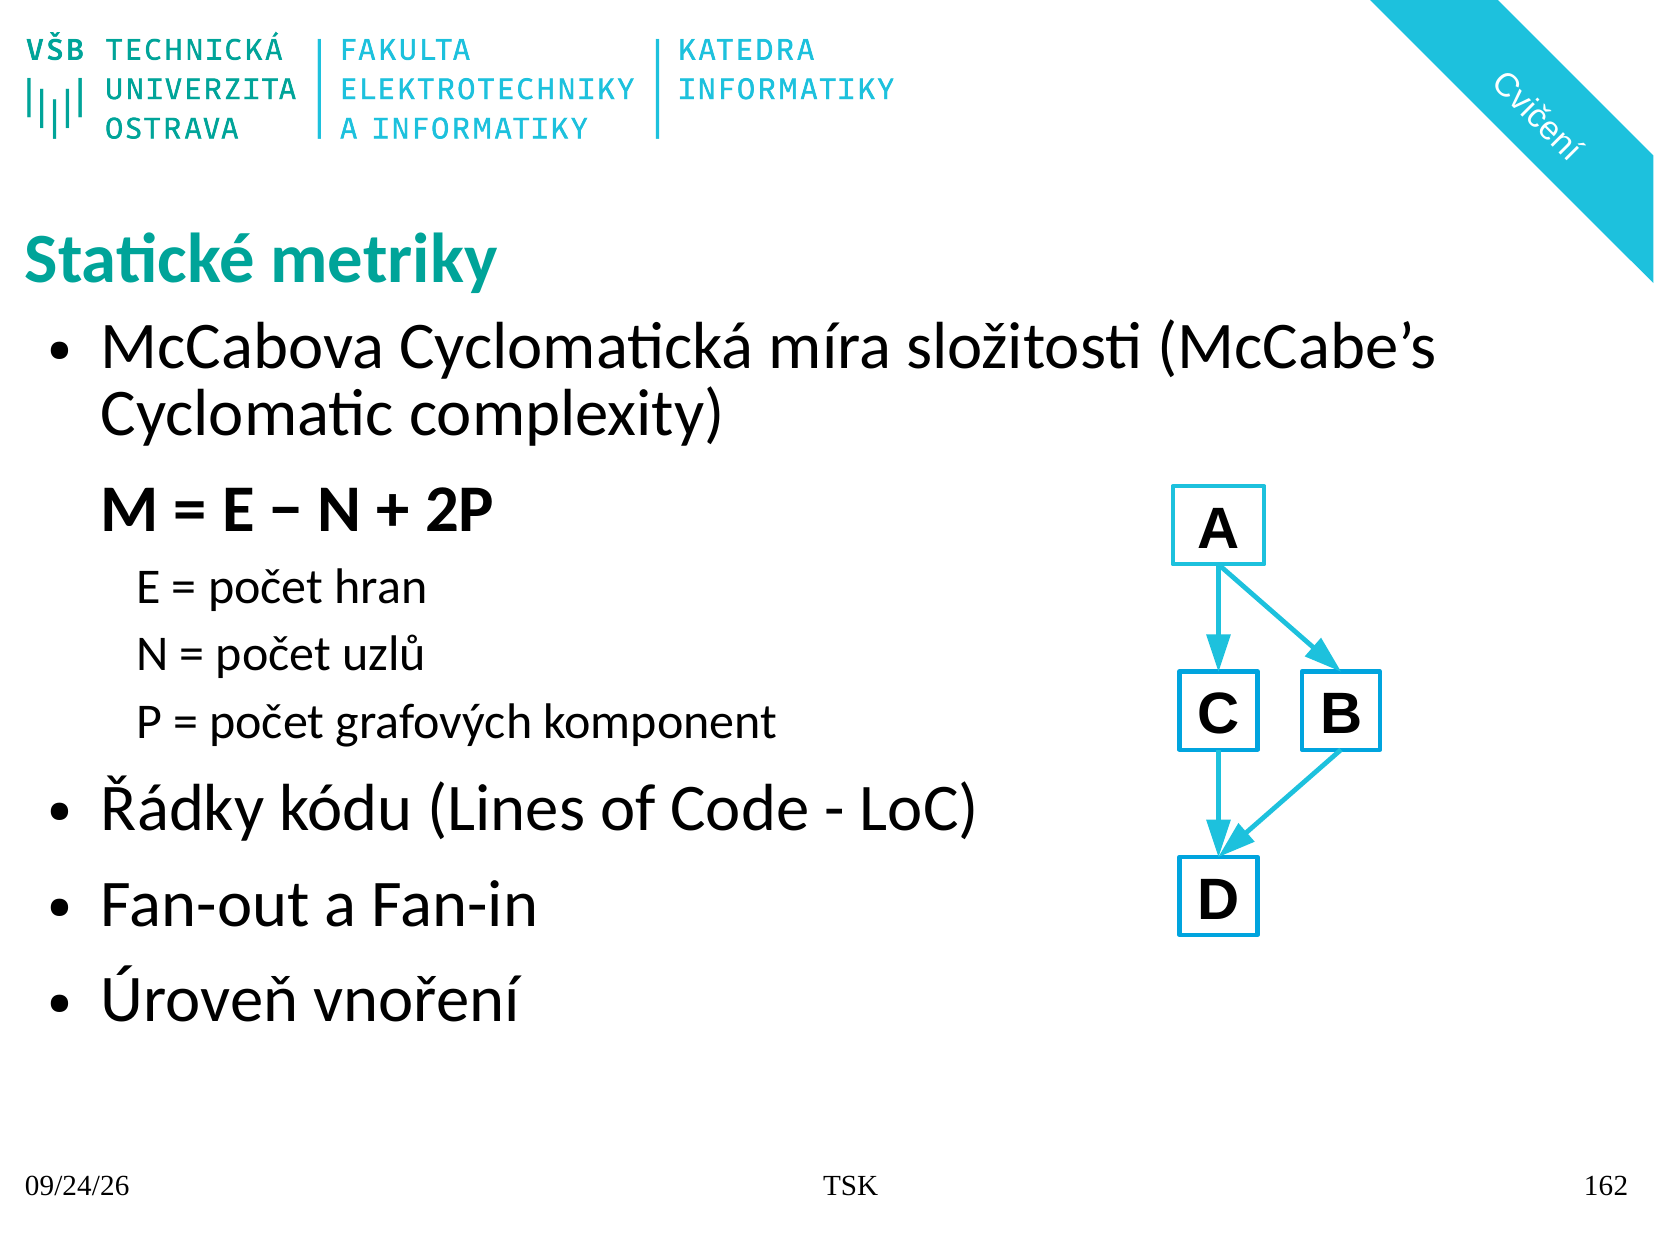

Cvičení
# Statické metriky
McCabova Cyclomatická míra složitosti (McCabe’s Cyclomatic complexity)
M = E − N + 2P
E = počet hran
N = počet uzlů
P = počet grafových komponent
Řádky kódu (Lines of Code - LoC)
Fan-out a Fan-in
Úroveň vnoření
A
C
B
D
TSK
162